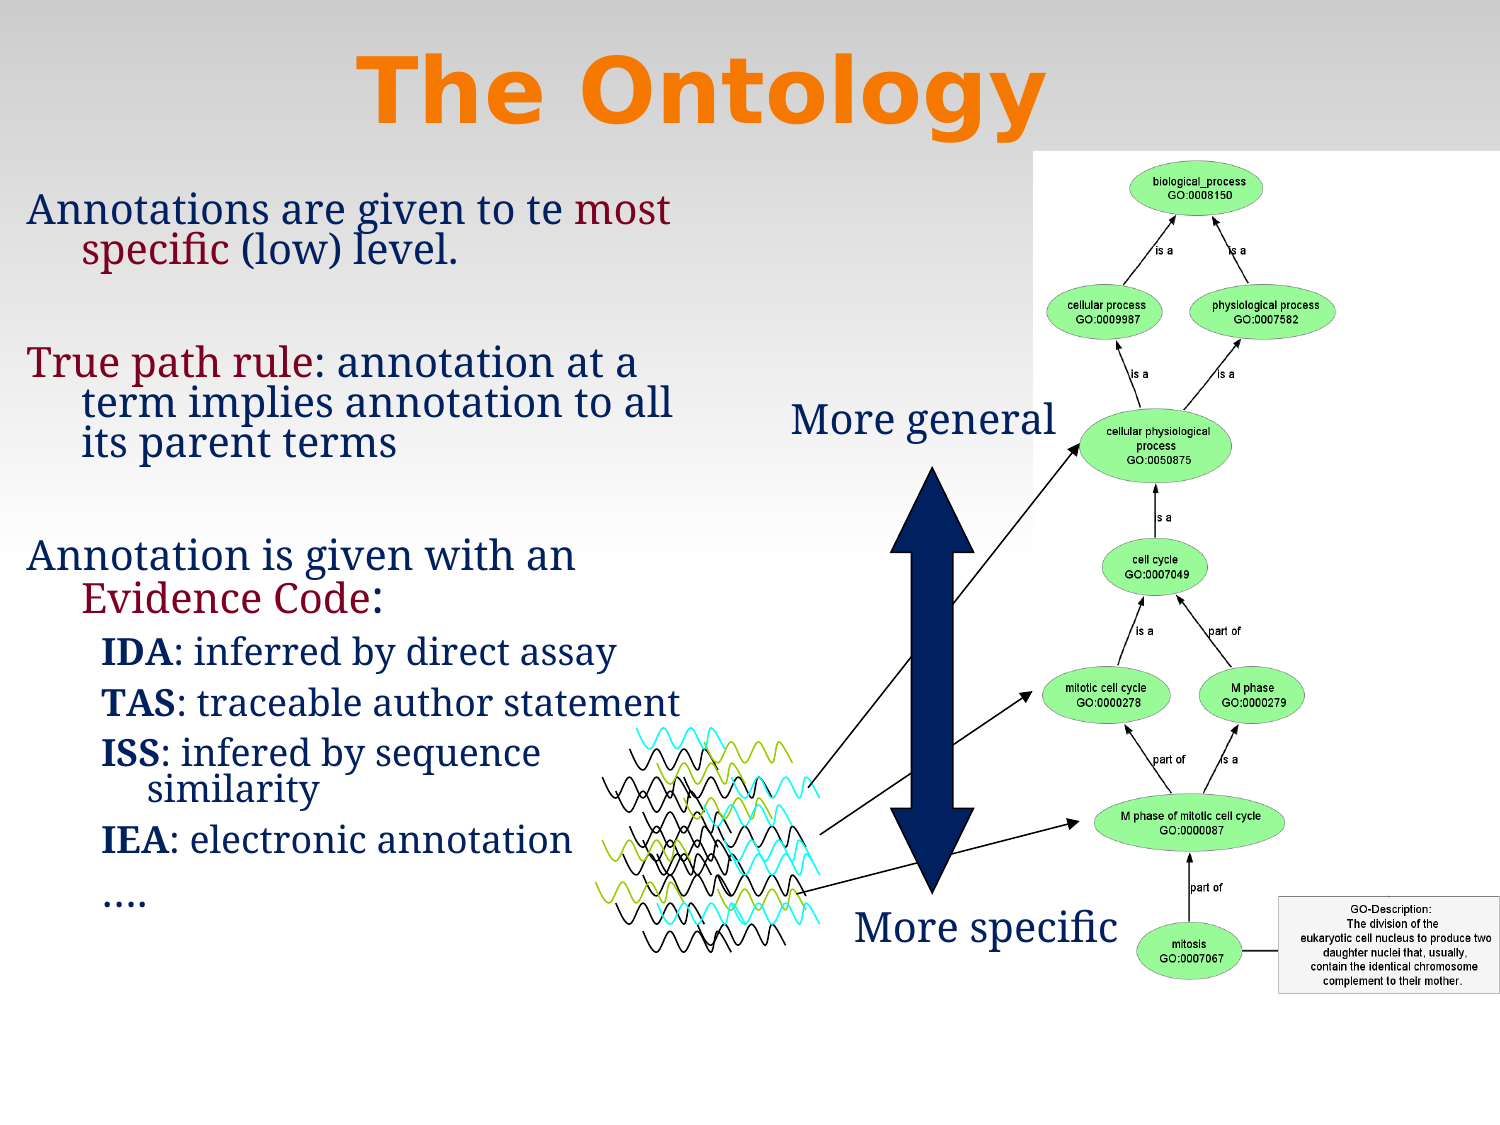

# The Ontology
Annotations are given to te most specific (low) level.
True path rule: annotation at a term implies annotation to all its parent terms
Annotation is given with an Evidence Code:
IDA: inferred by direct assay
TAS: traceable author statement
ISS: infered by sequence similarity
IEA: electronic annotation
….
More general
More specific